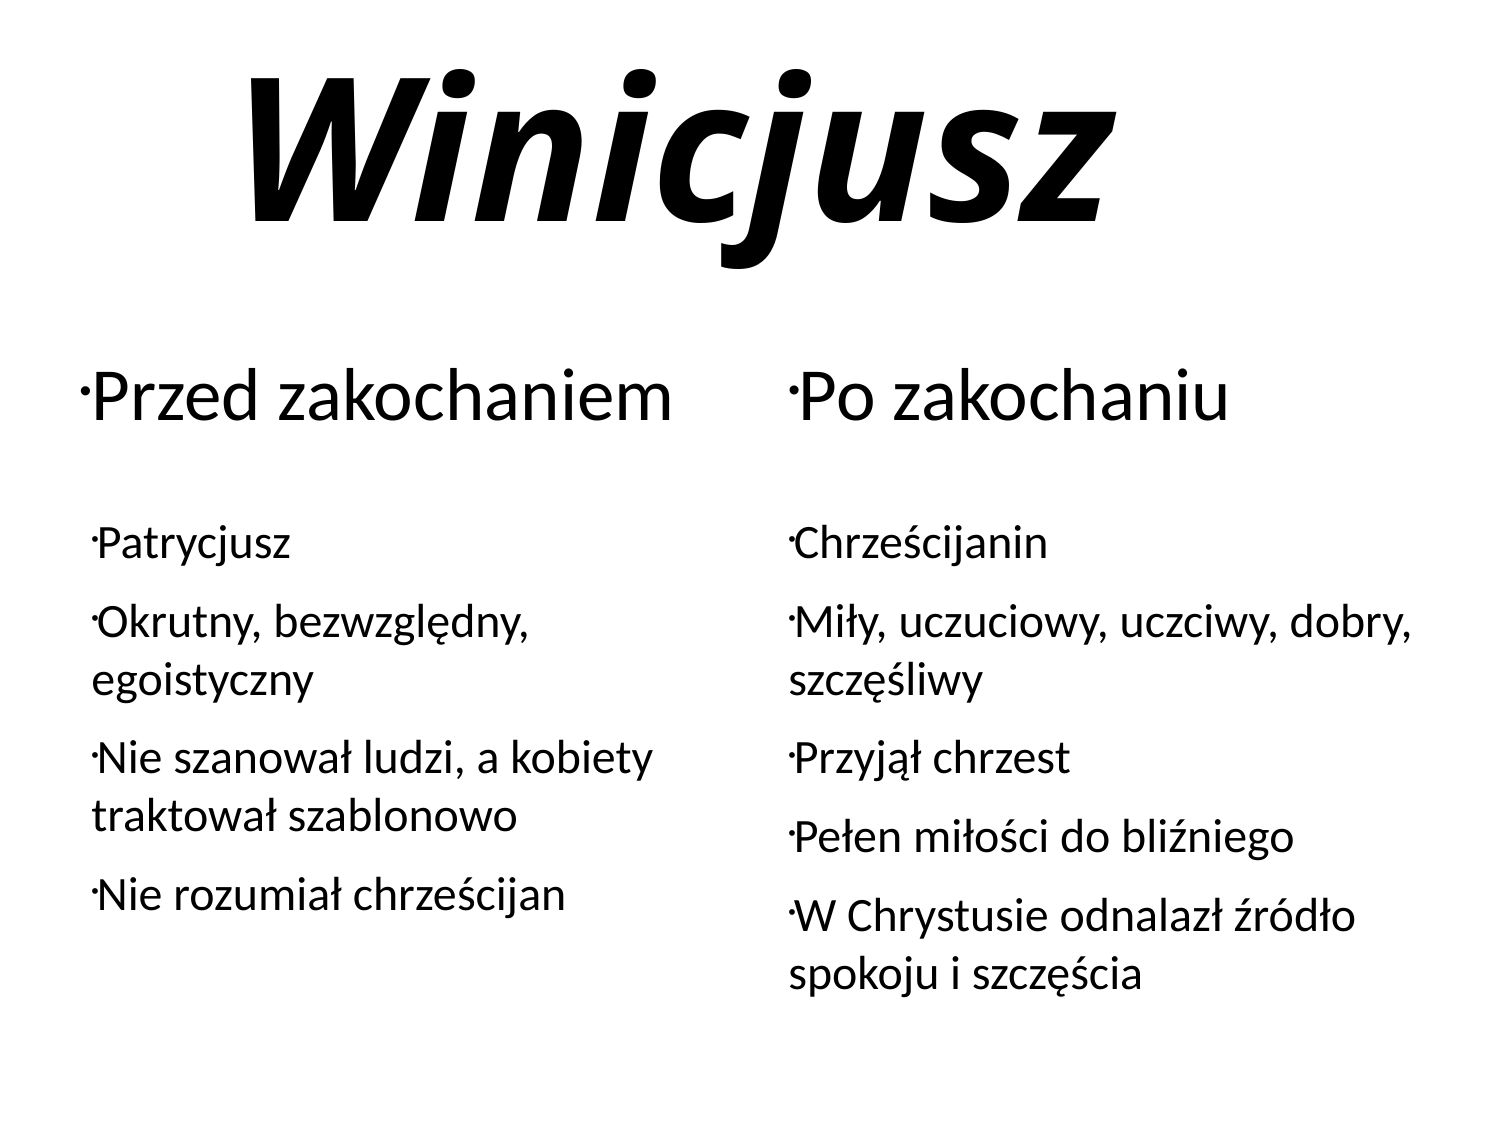

Winicjusz
# Przed zakochaniem
Po zakochaniu
Patrycjusz
Okrutny, bezwzględny, egoistyczny
Nie szanował ludzi, a kobiety traktował szablonowo
Nie rozumiał chrześcijan
Chrześcijanin
Miły, uczuciowy, uczciwy, dobry, szczęśliwy
Przyjął chrzest
Pełen miłości do bliźniego
W Chrystusie odnalazł źródło spokoju i szczęścia